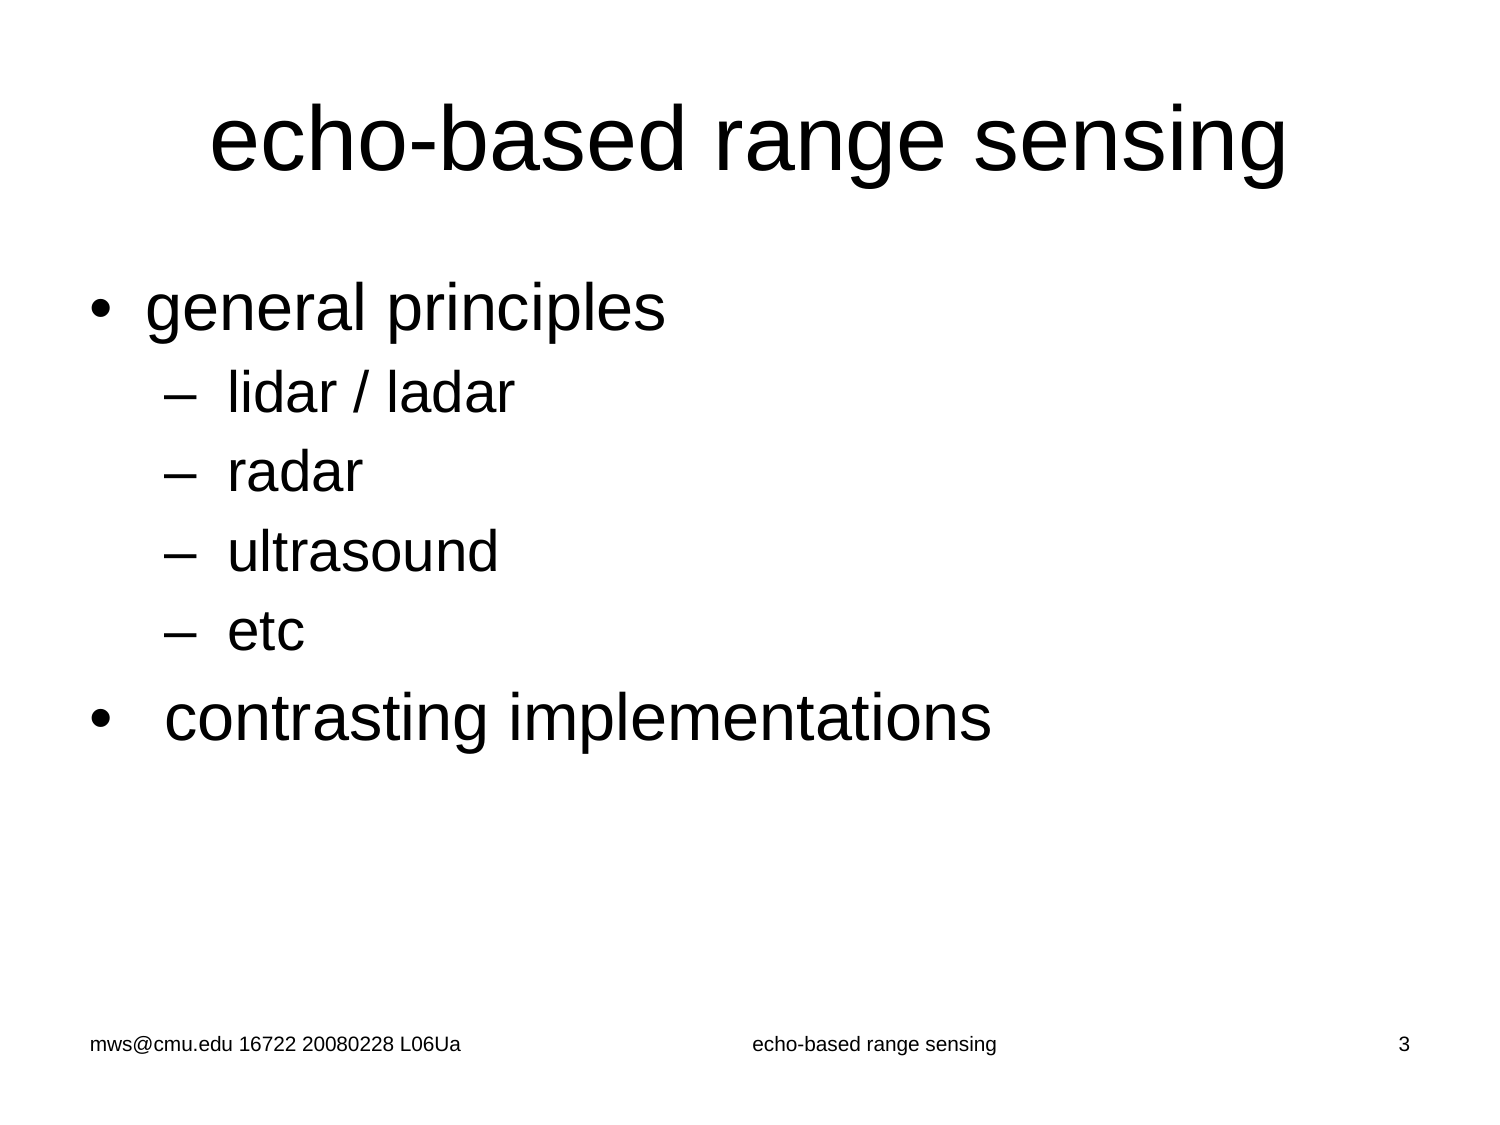

# echo-based range sensing
general principles
 lidar / ladar
 radar
 ultrasound
 etc
 contrasting implementations
mws@cmu.edu 16722 20080228 L06Ua
echo-based range sensing
3